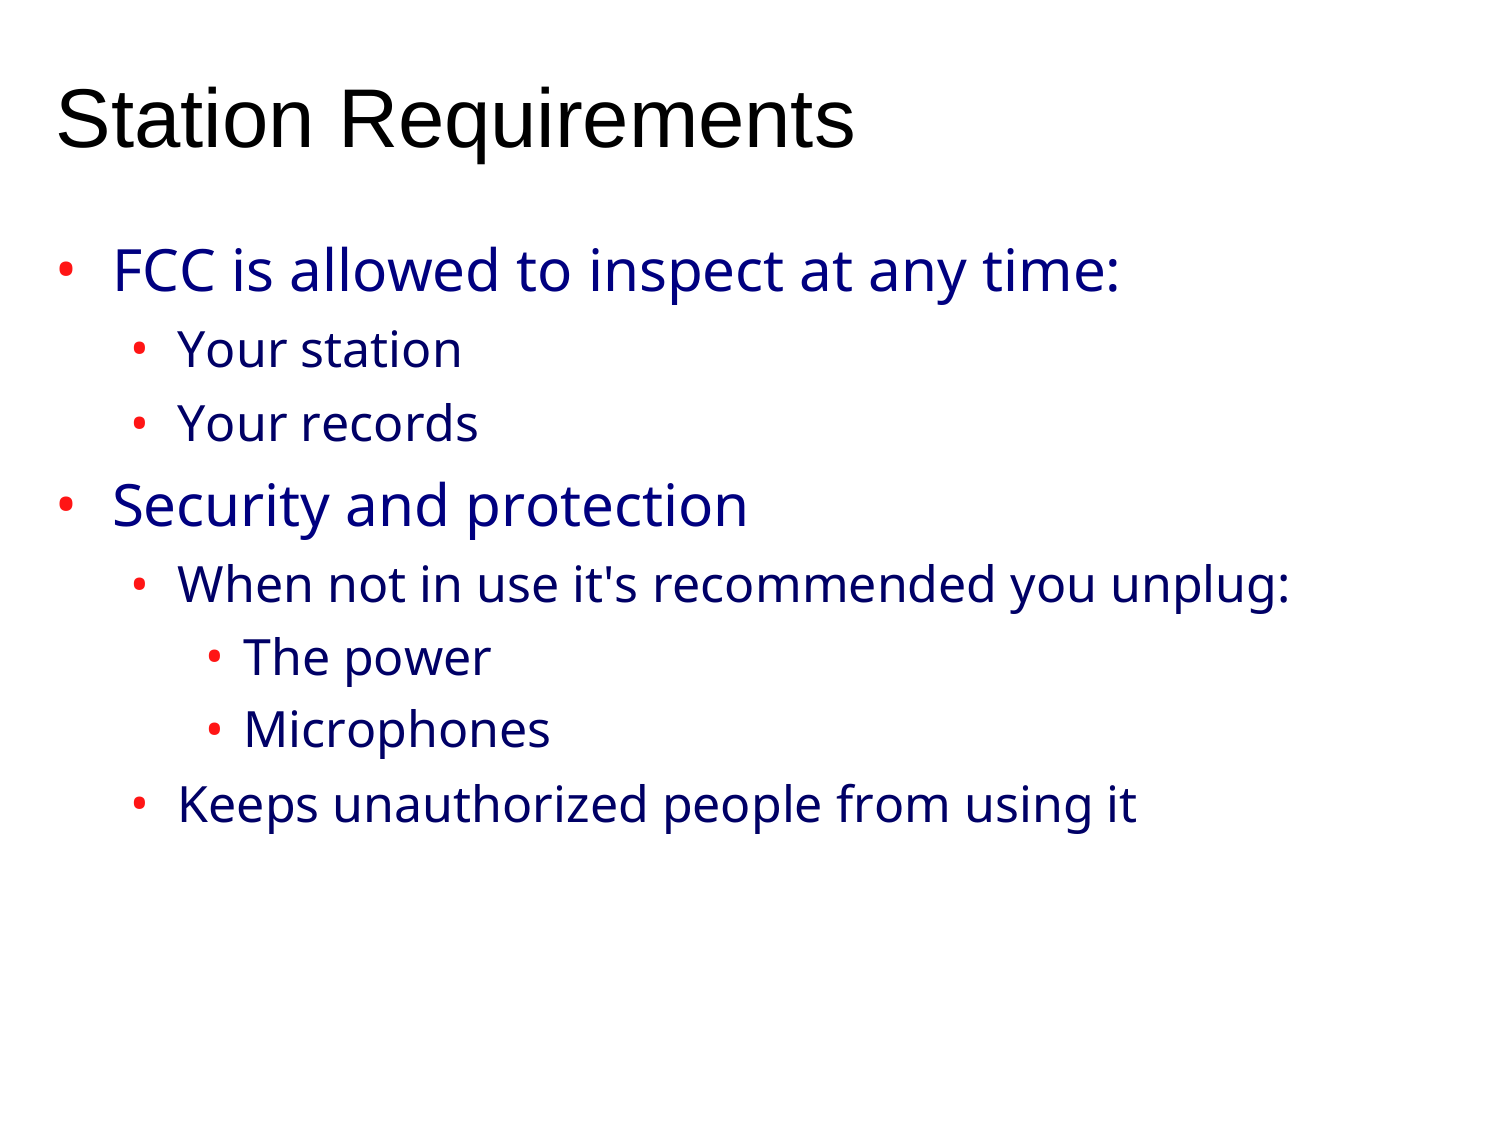

# Station Requirements
FCC is allowed to inspect at any time:
Your station
Your records
Security and protection
When not in use it's recommended you unplug:
The power
Microphones
Keeps unauthorized people from using it